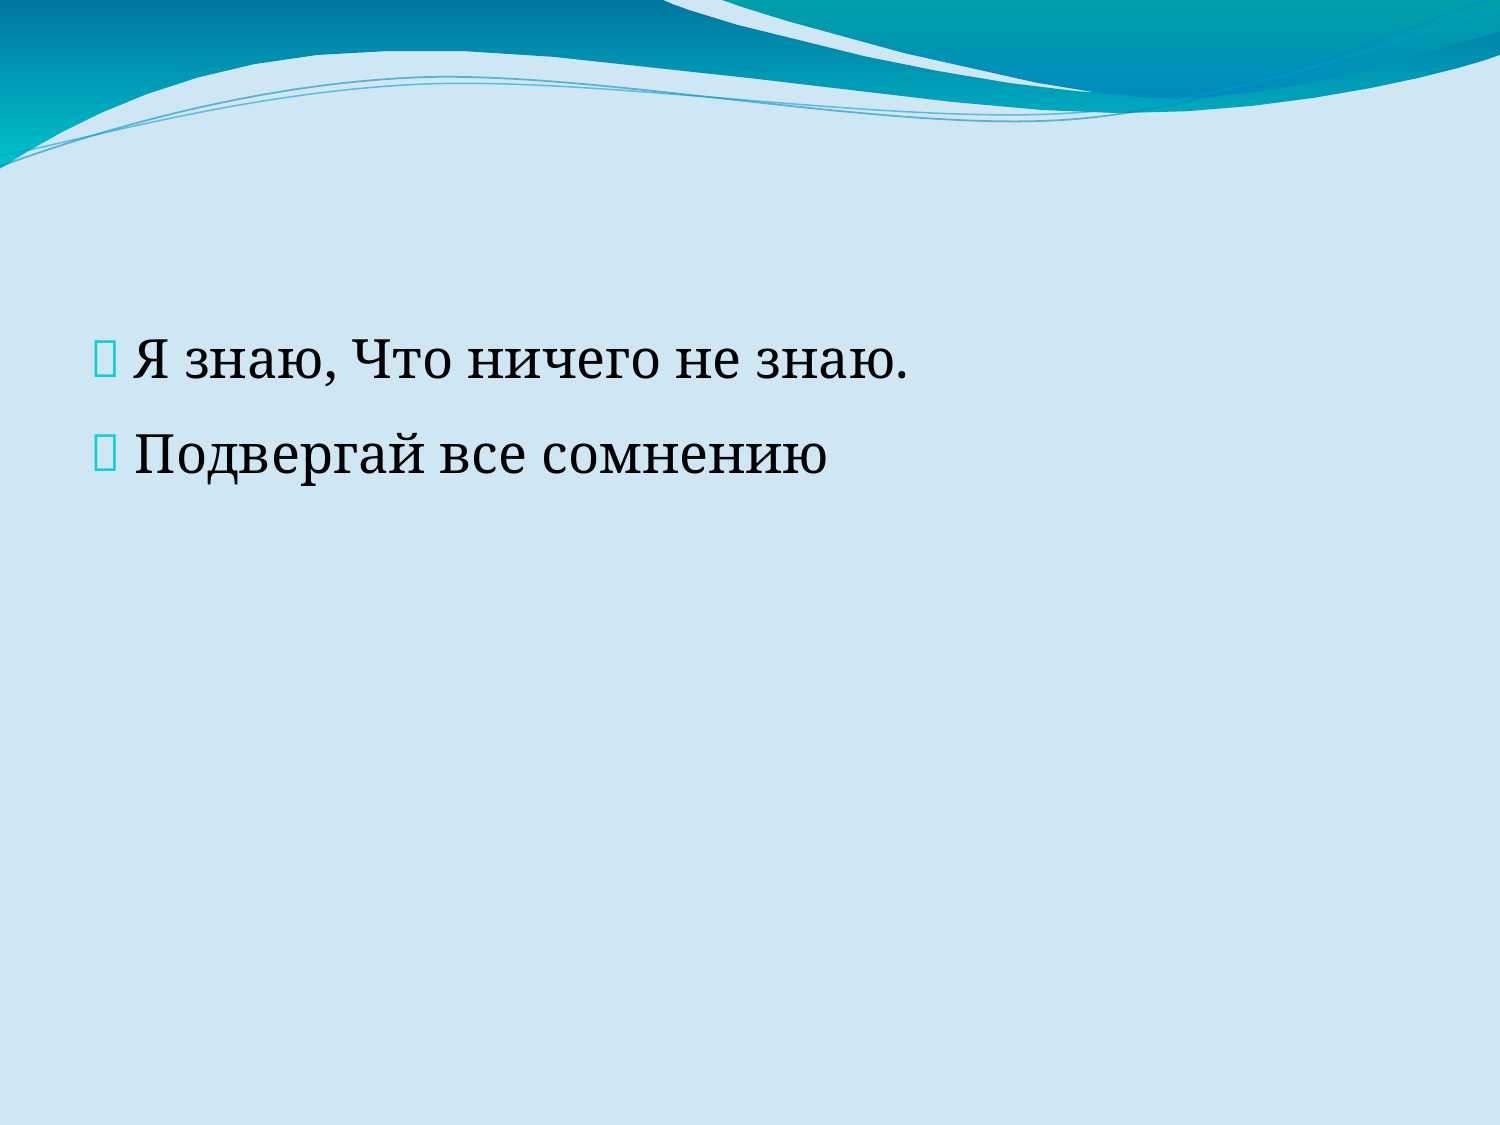

#
Я знаю, Что ничего не знаю.
Подвергай все сомнению